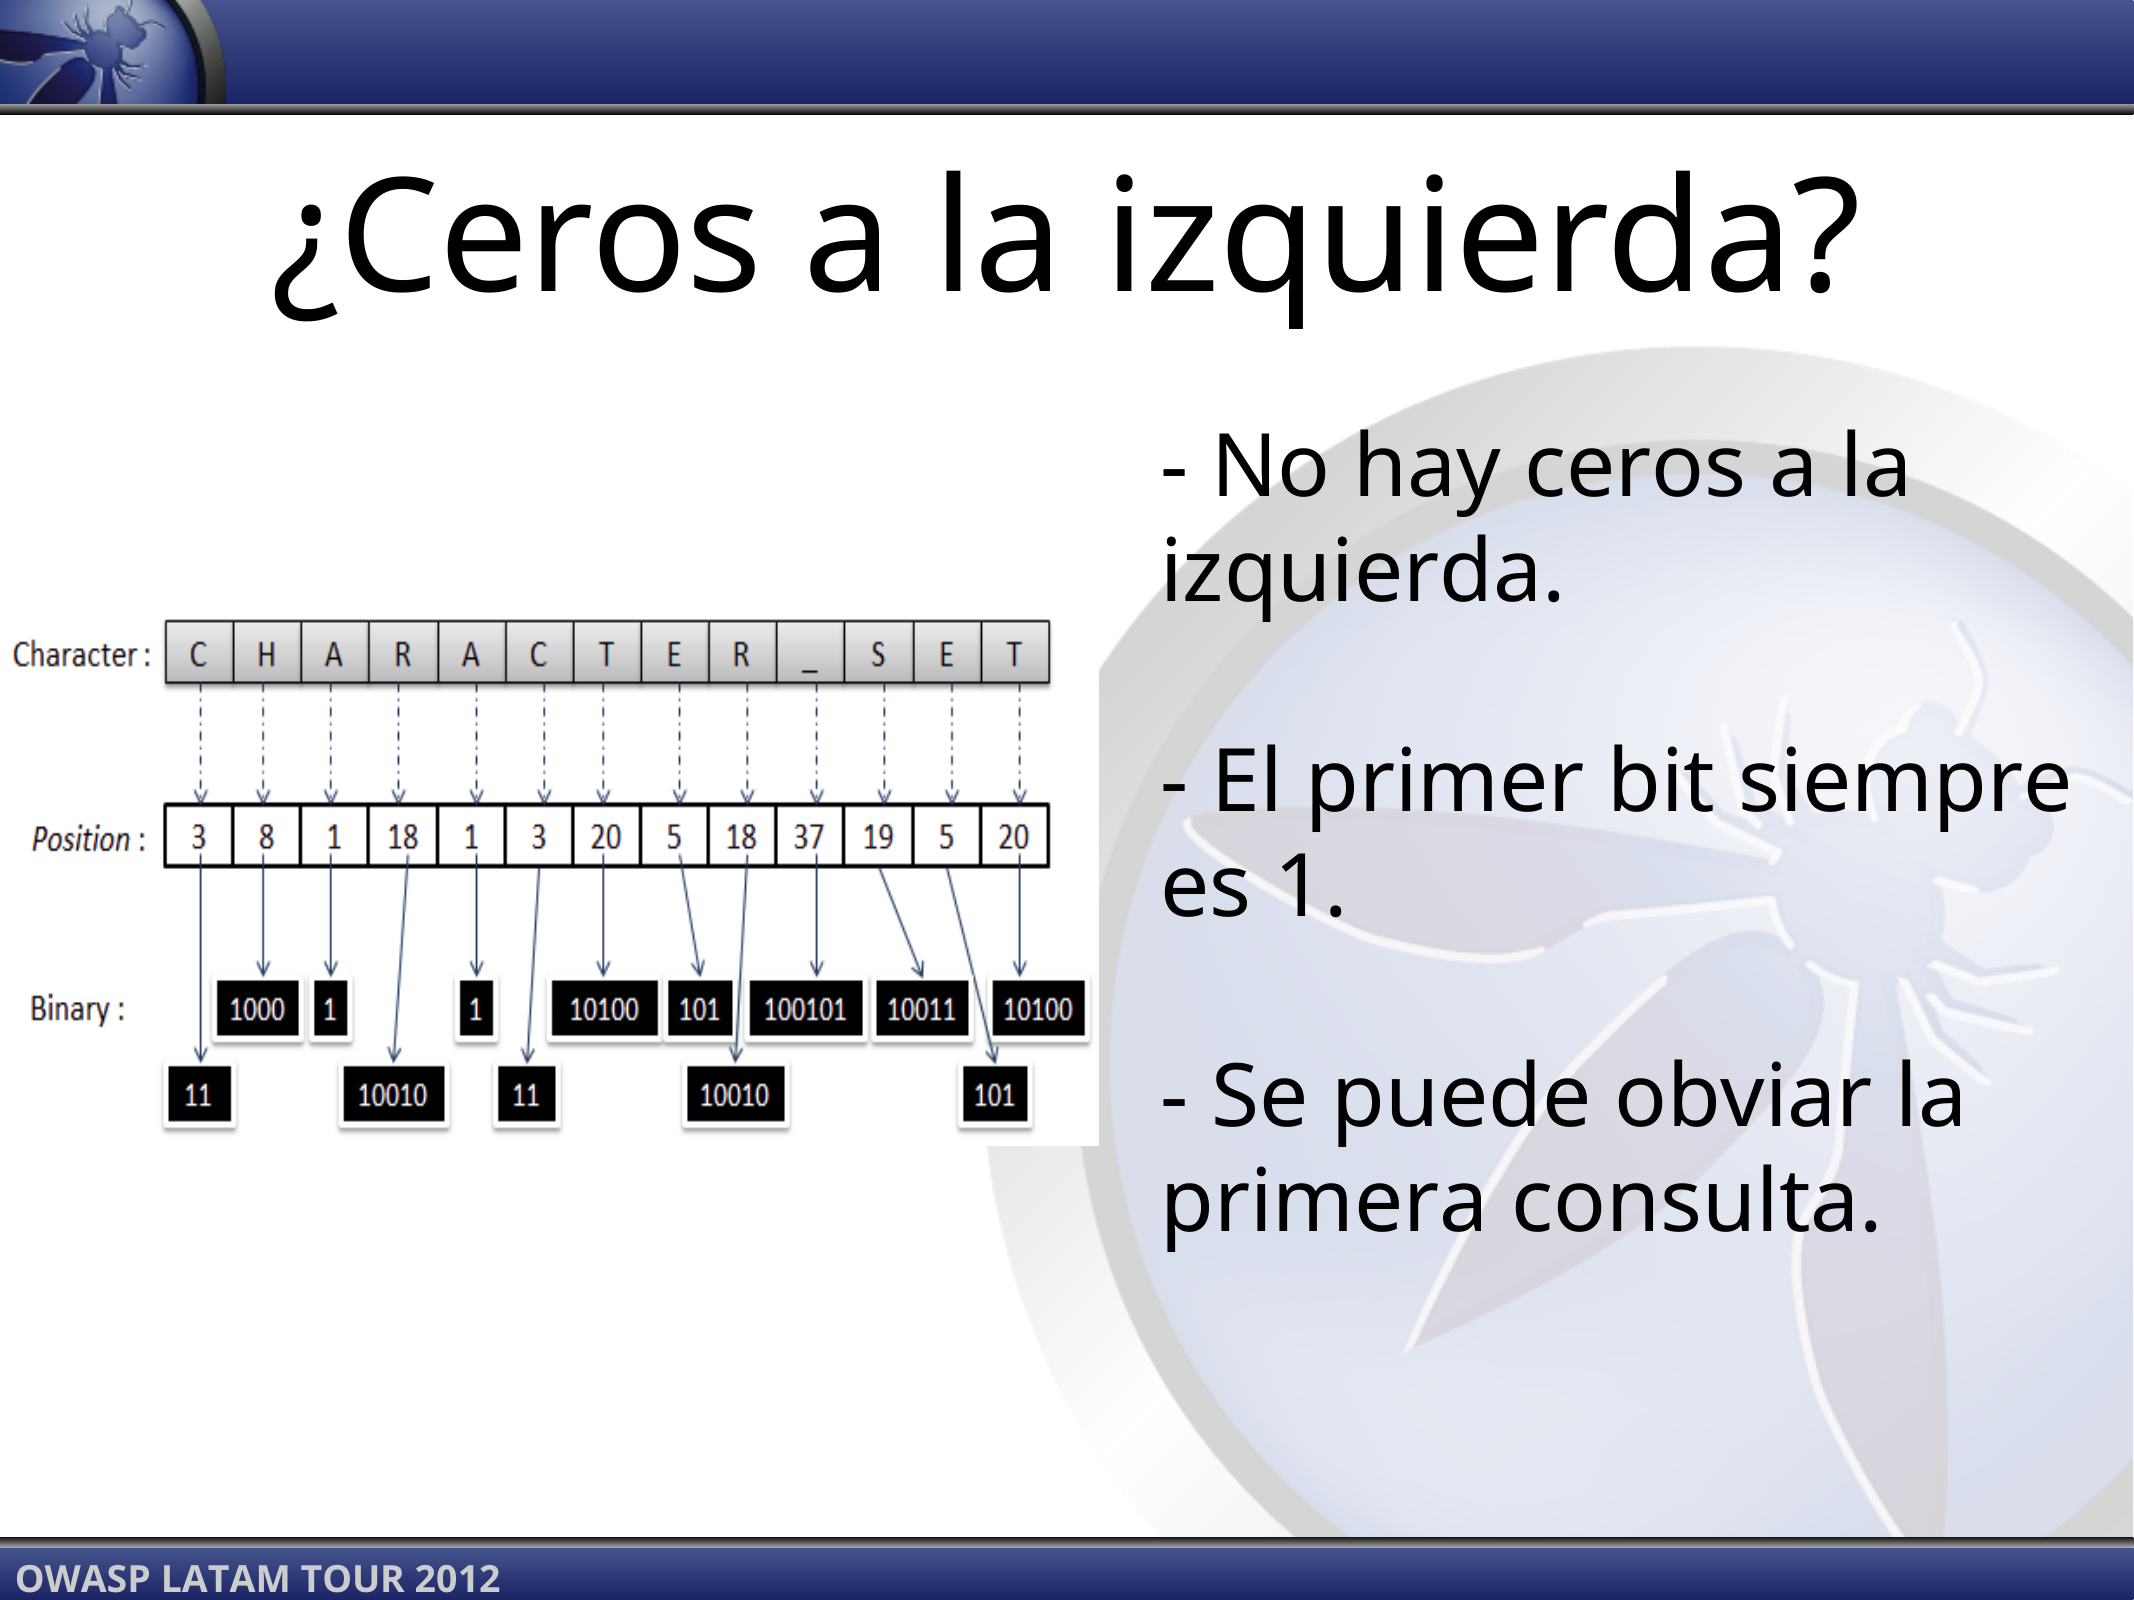

# ¿Ceros a la izquierda?
- No hay ceros a la izquierda.
- El primer bit siempre es 1.
- Se puede obviar la primera consulta.